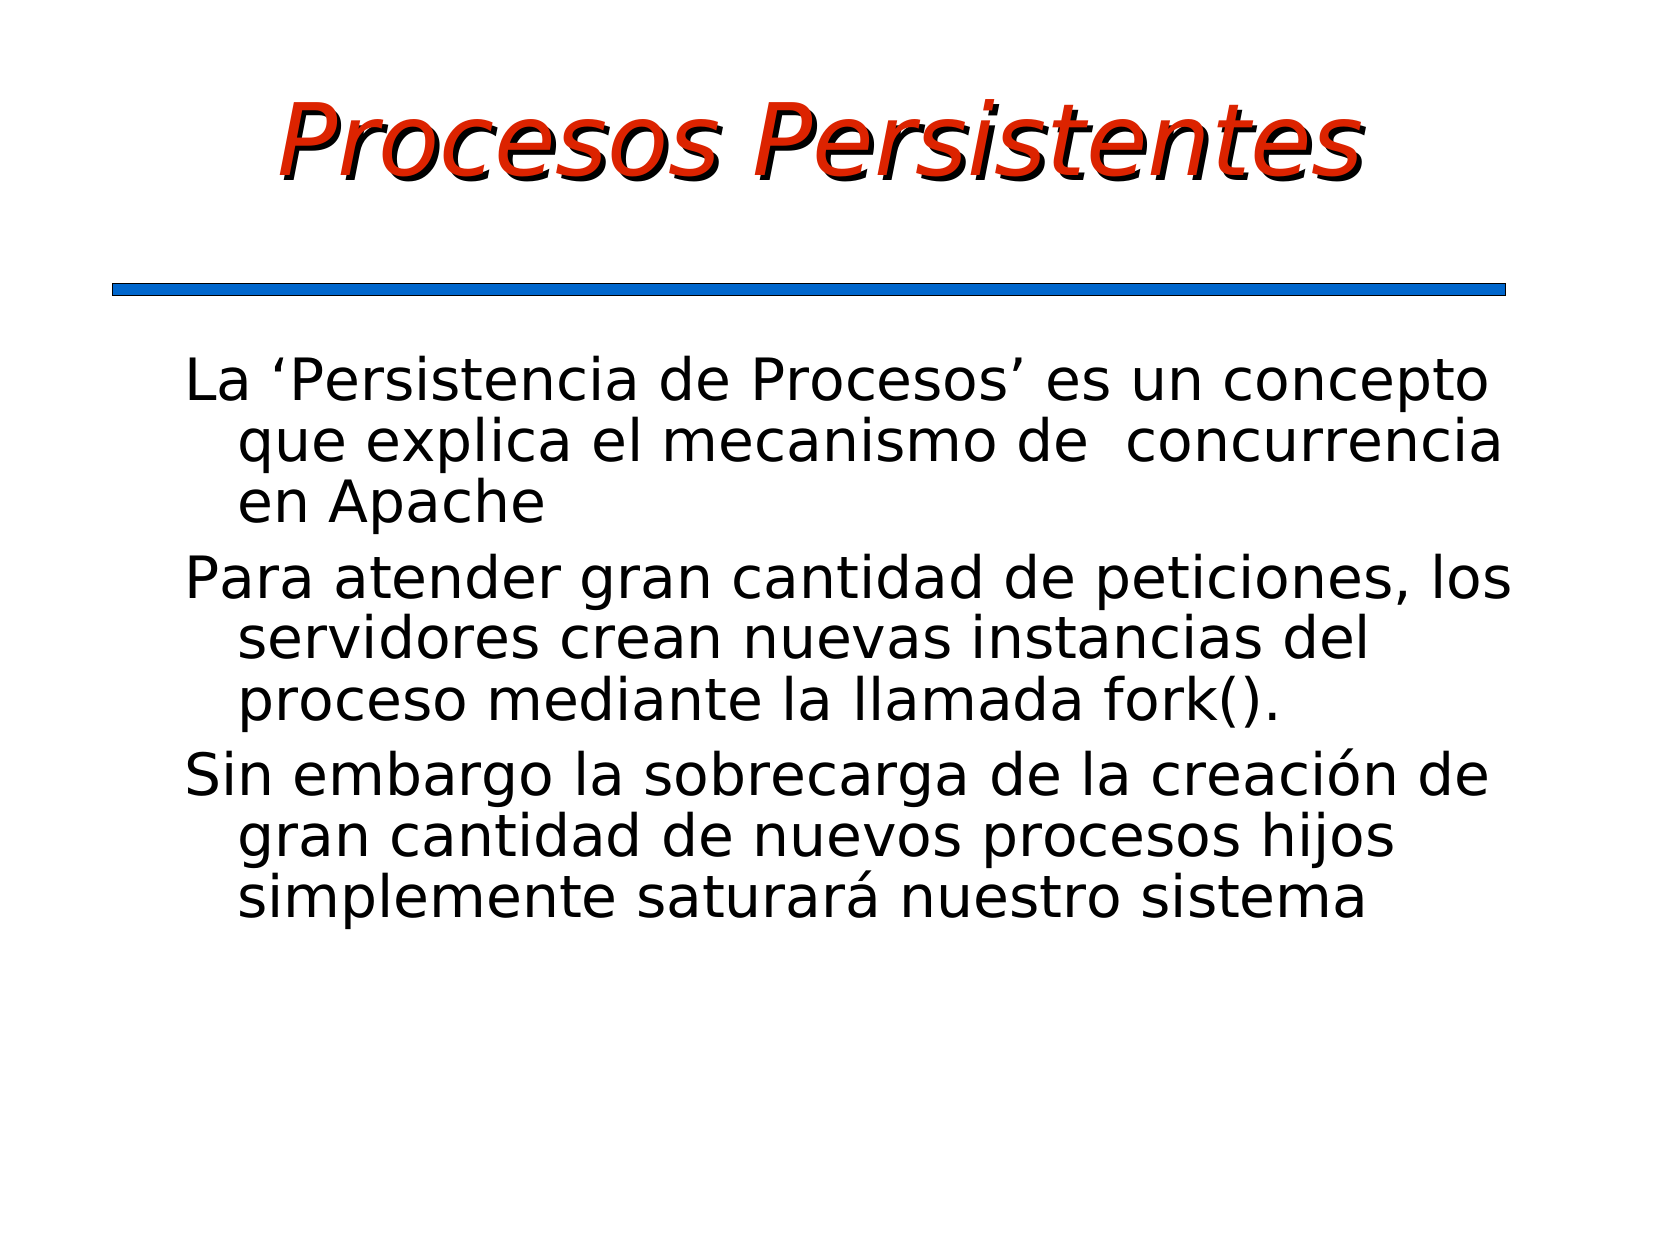

# Procesos Persistentes
La ‘Persistencia de Procesos’ es un concepto que explica el mecanismo de concurrencia en Apache
Para atender gran cantidad de peticiones, los servidores crean nuevas instancias del proceso mediante la llamada fork().
Sin embargo la sobrecarga de la creación de gran cantidad de nuevos procesos hijos simplemente saturará nuestro sistema